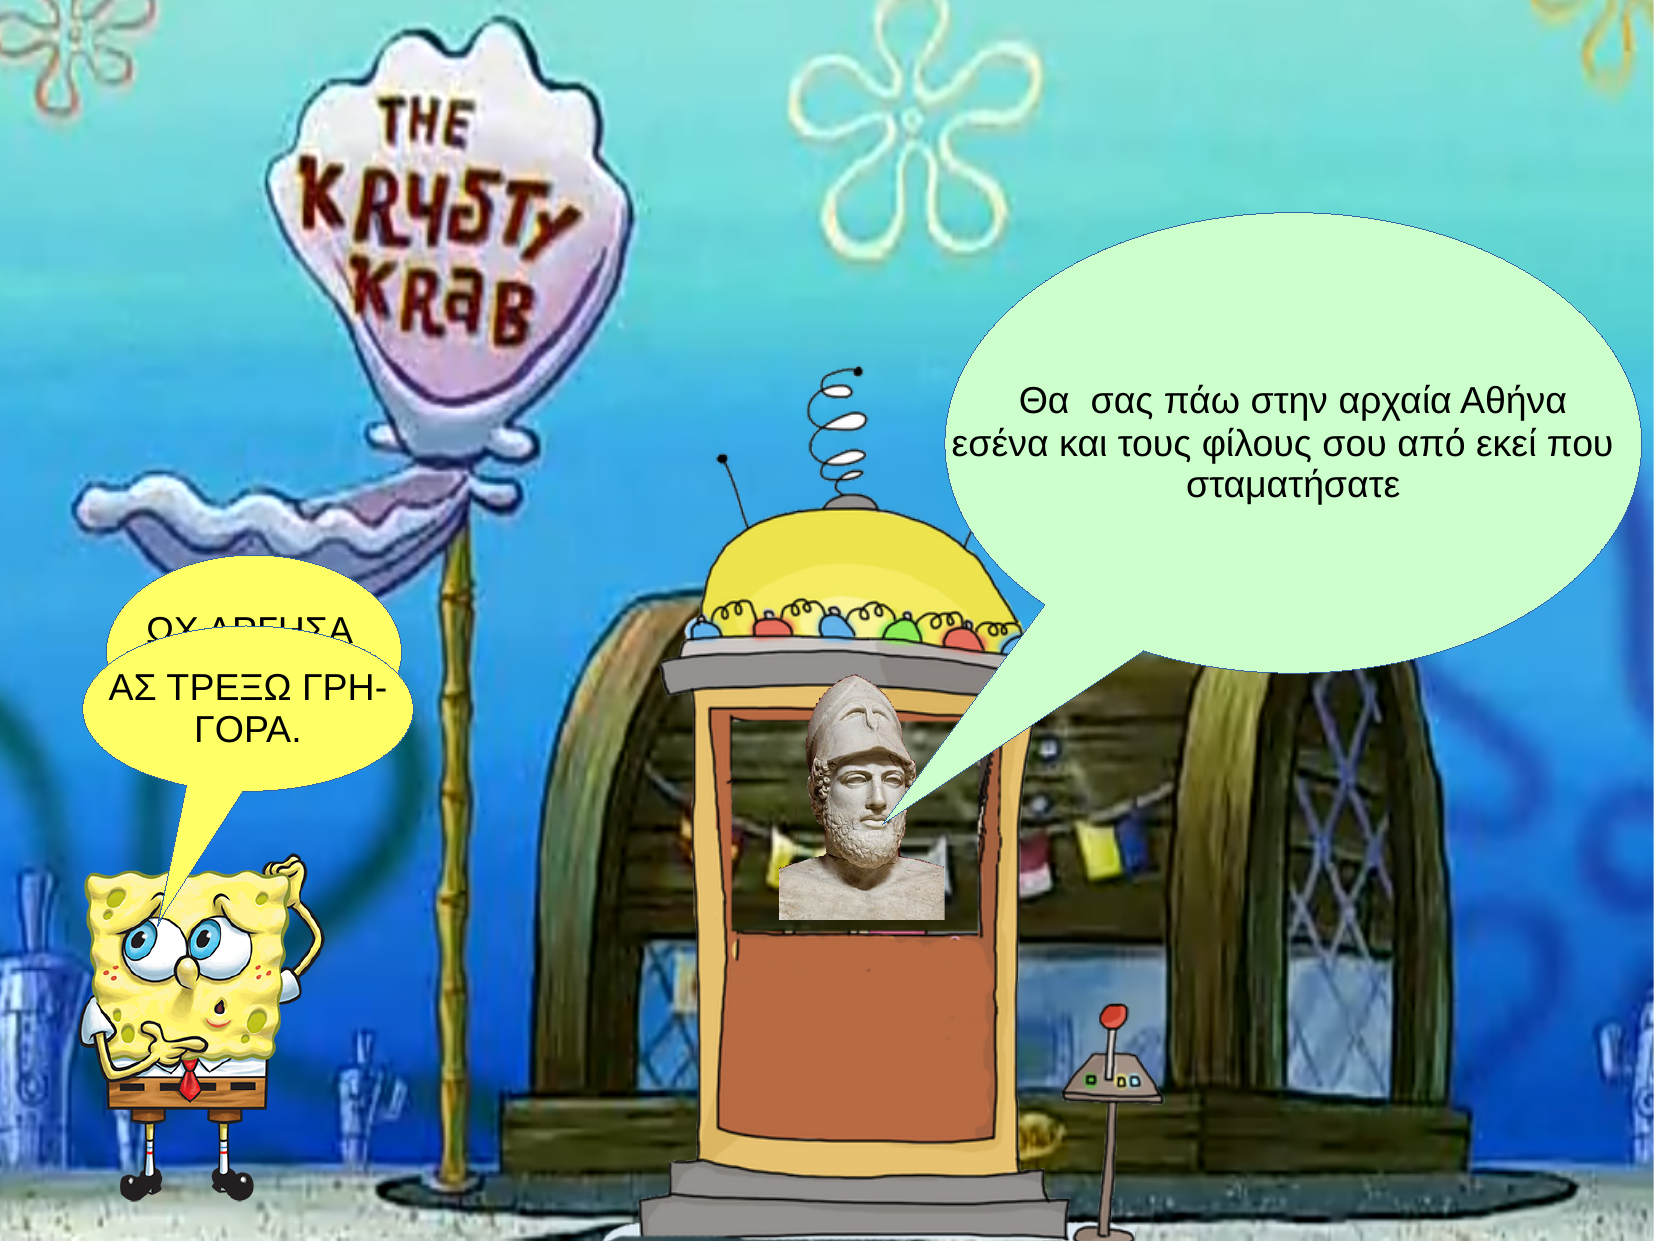

Θα σας πάω στην αρχαία Αθήνα
εσένα και τους φίλους σου από εκεί που
σταματήσατε
ΩΧ ΑΡΓΗΣΑ
ΣΤΗ ΔΟΥΛΕΙΑ.
ΑΣ ΤΡΕΞΩ ΓΡΗ-
ΓΟΡΑ.